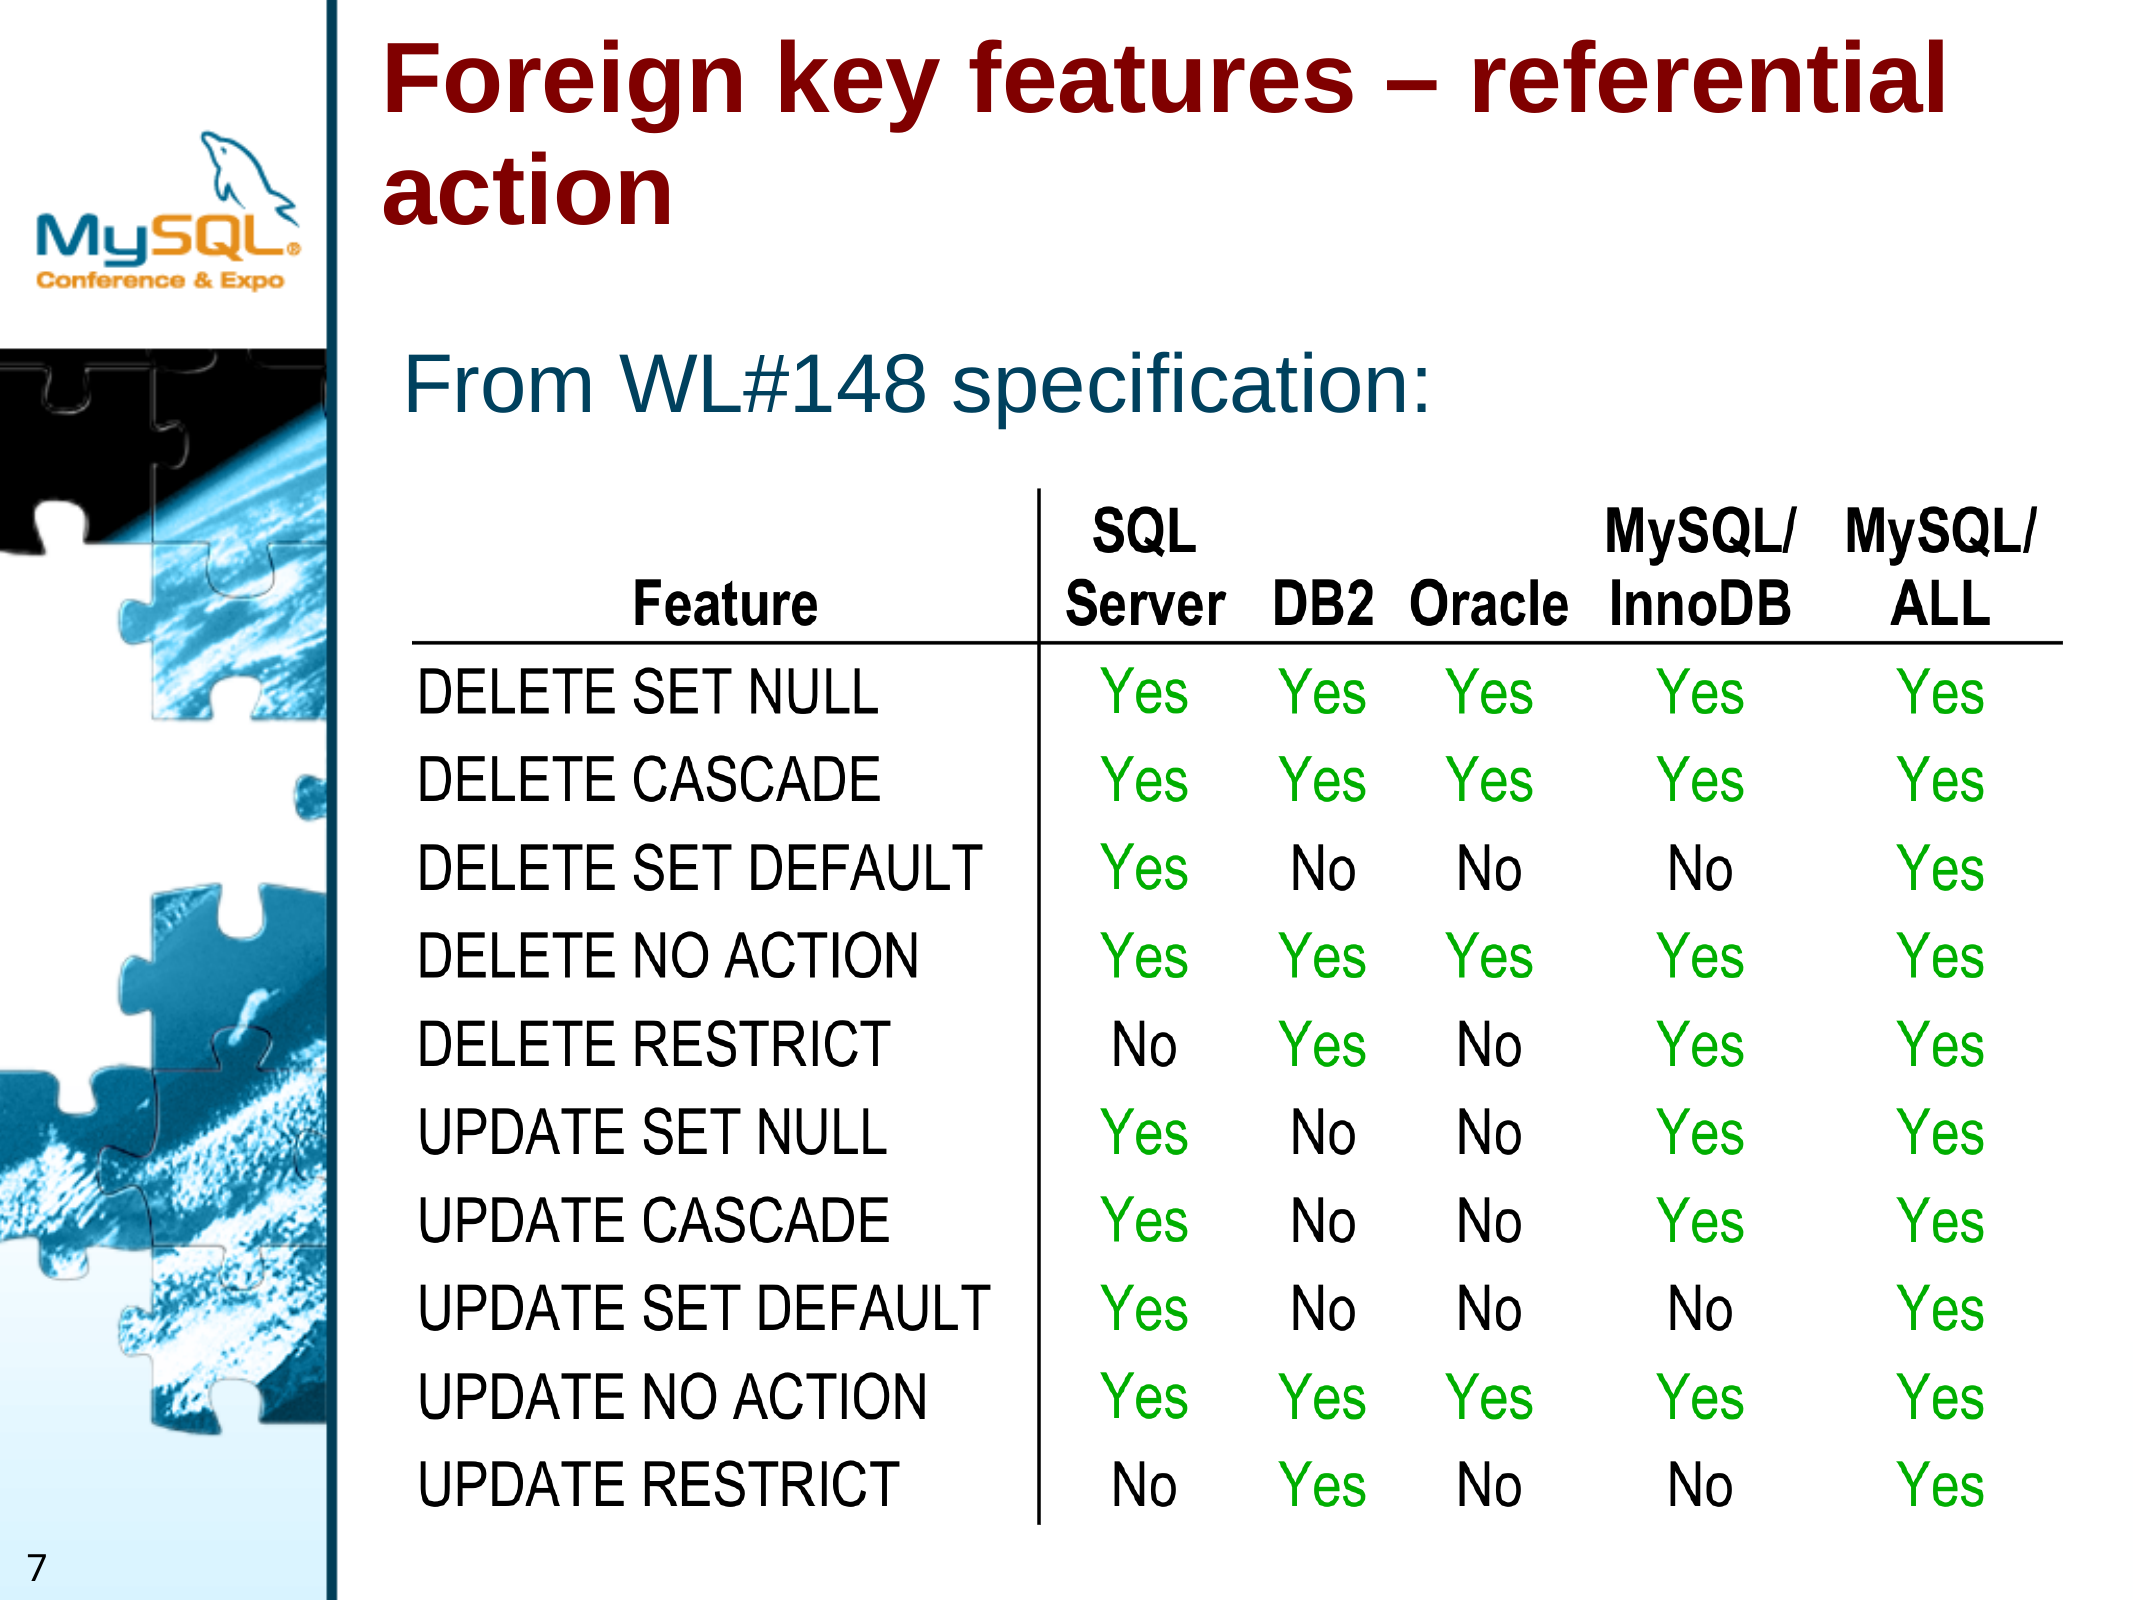

# Foreign key features – referential action
From WL#148 specification: